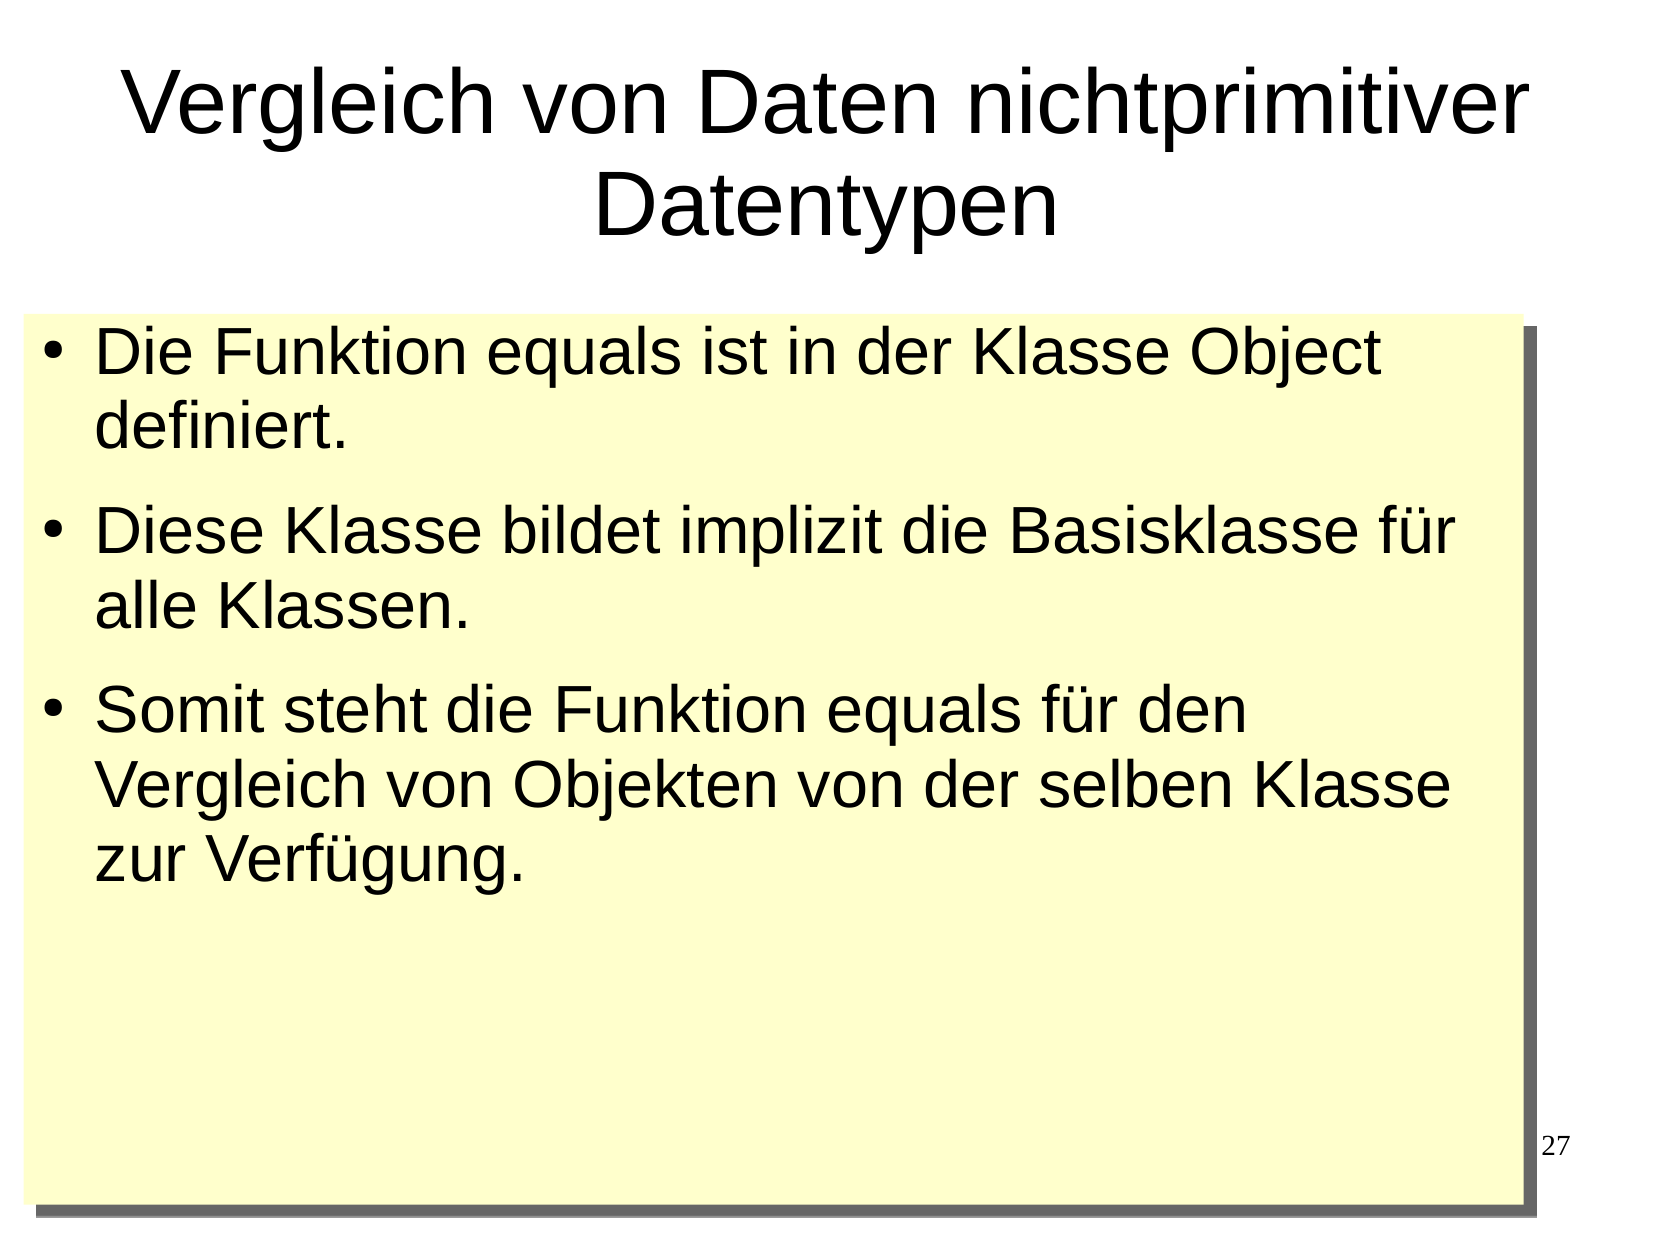

# Vergleich von Daten nichtprimitiver Datentypen
Die Funktion equals ist in der Klasse Object definiert.
Diese Klasse bildet implizit die Basisklasse für alle Klassen.
Somit steht die Funktion equals für den Vergleich von Objekten von der selben Klasse zur Verfügung.
27